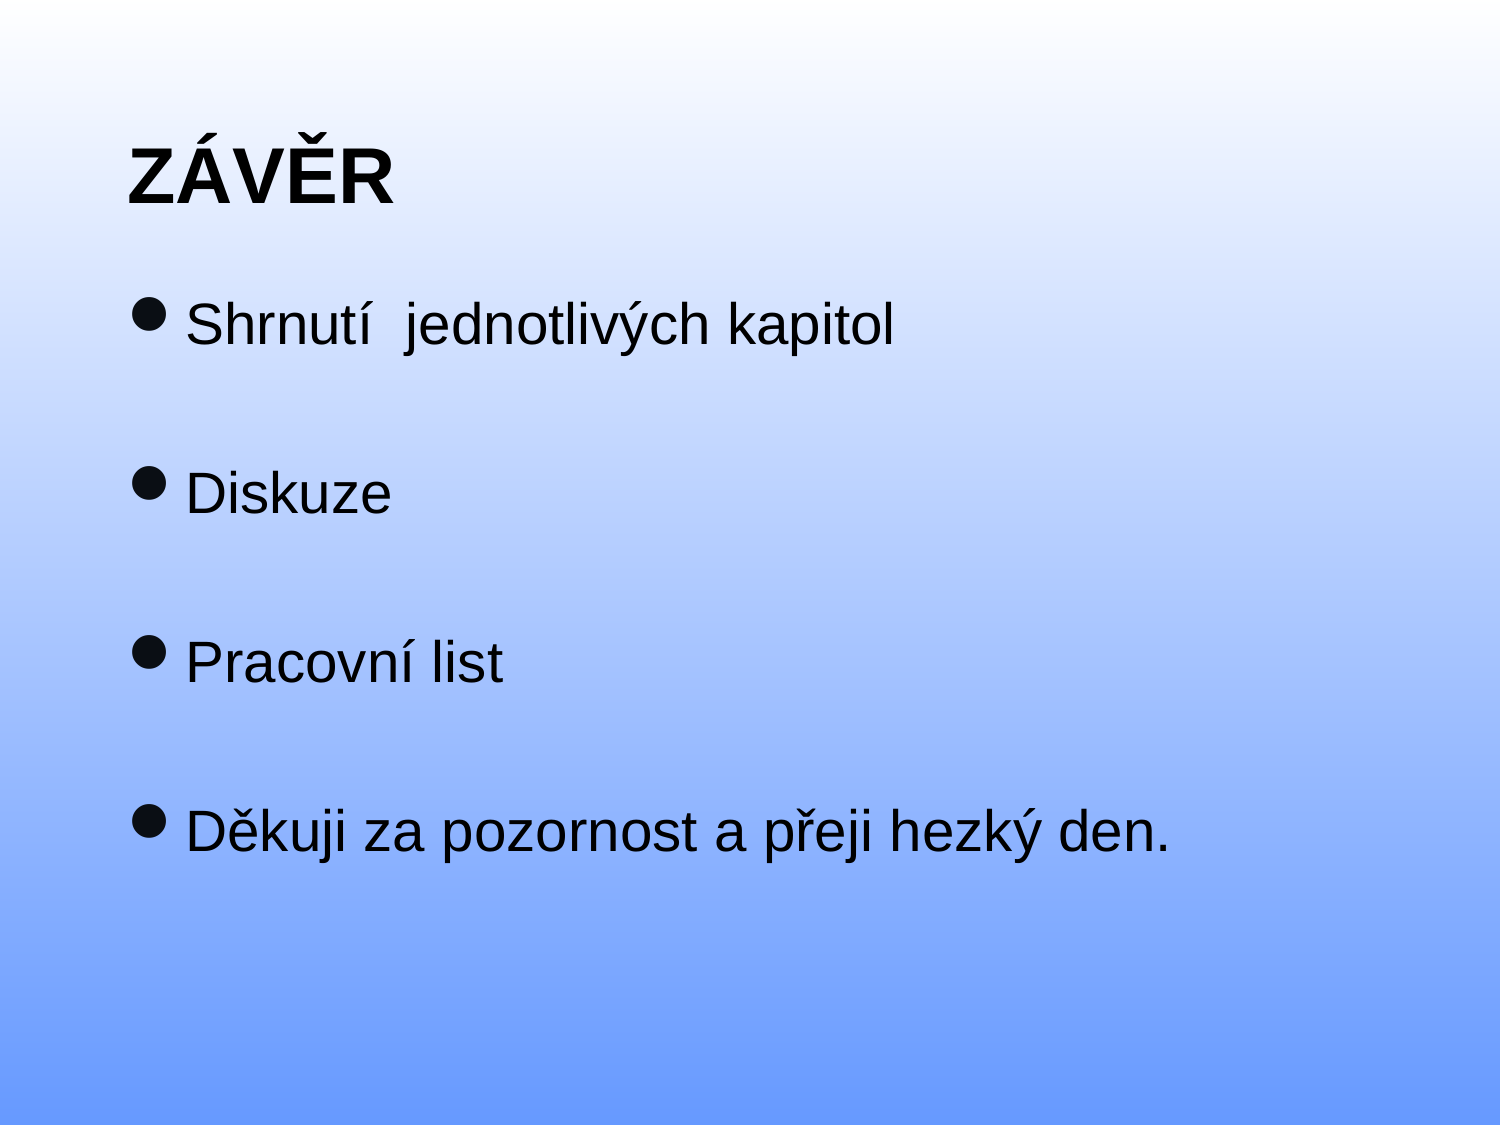

# ZÁVĚR
Shrnutí jednotlivých kapitol
Diskuze
Pracovní list
Děkuji za pozornost a přeji hezký den.